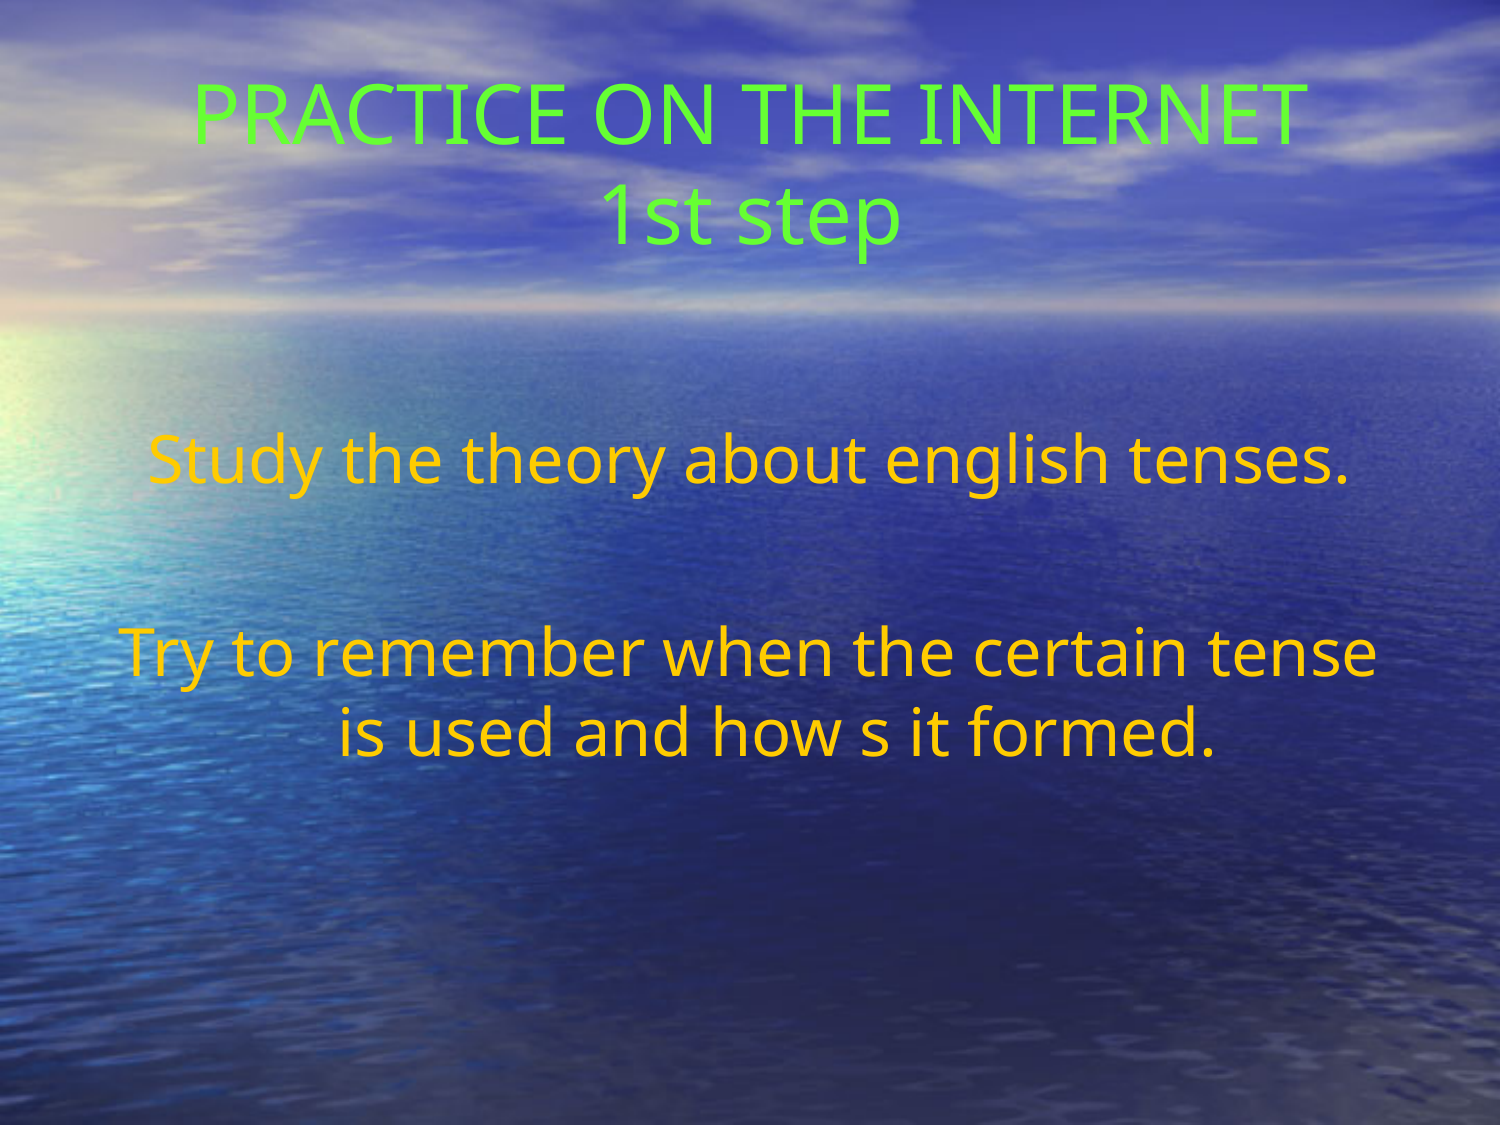

# PRACTICE ON THE INTERNET 1st step
Study the theory about english tenses.
Try to remember when the certain tense is used and how s it formed.